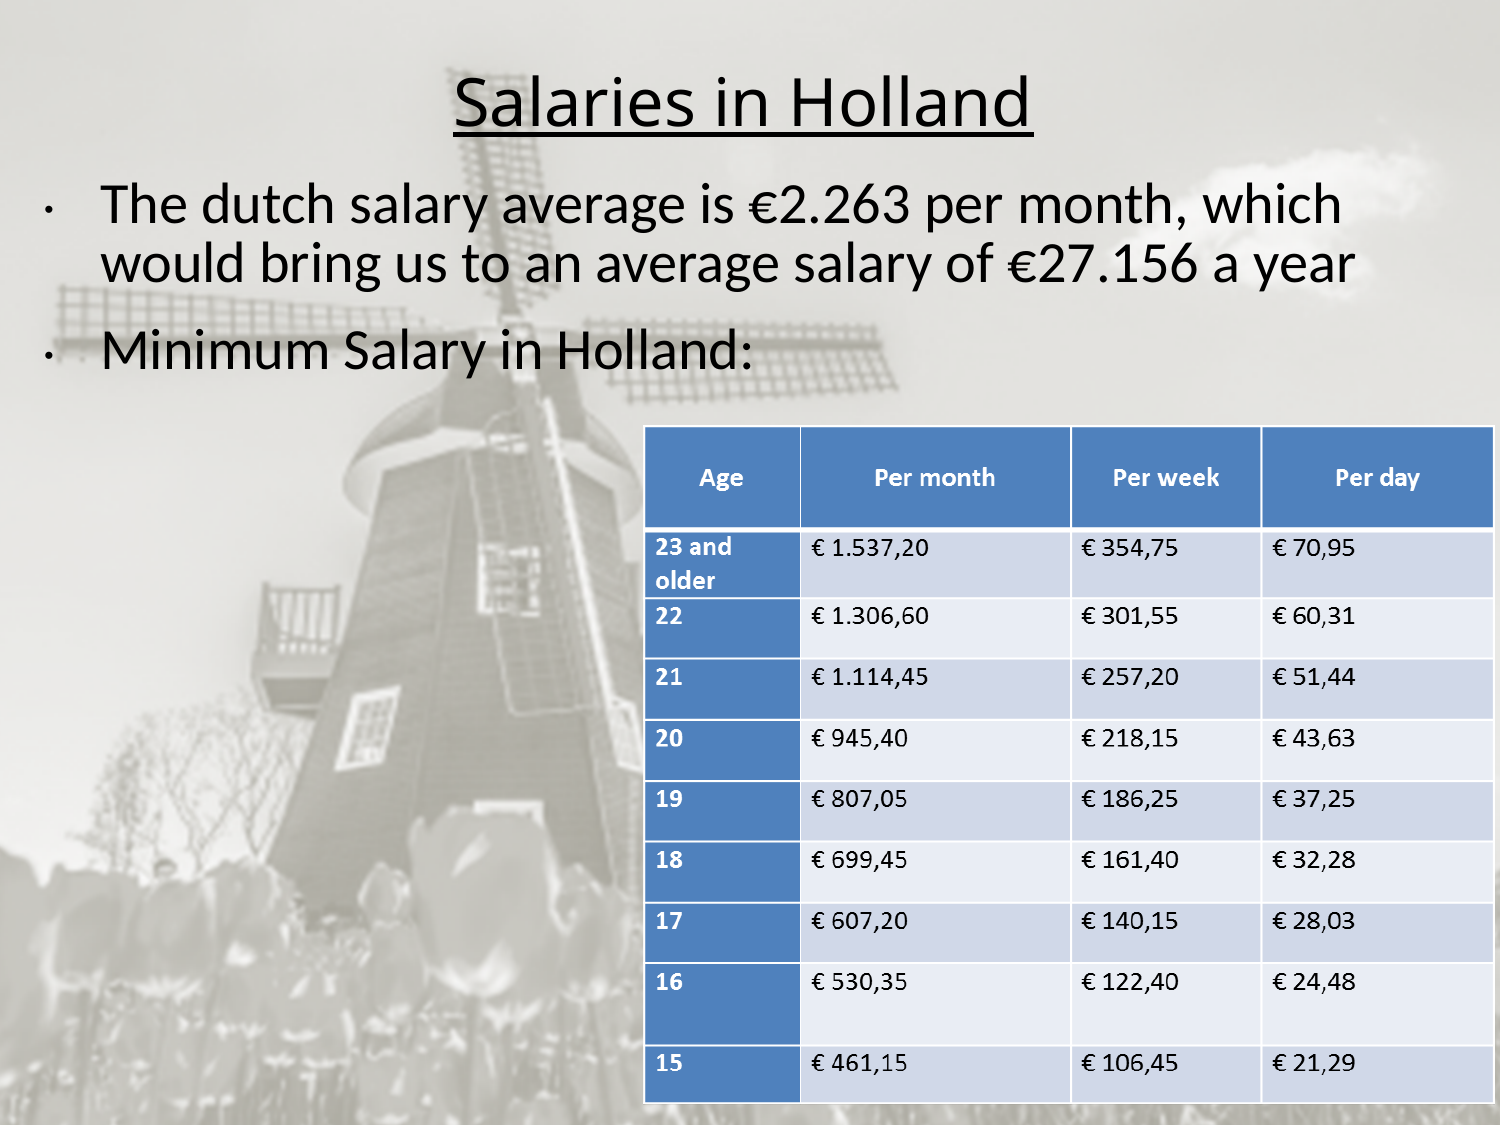

# Salaries in Holland
The dutch salary average is €2.263 per month, which would bring us to an average salary of €27.156 a year
Minimum Salary in Holland: